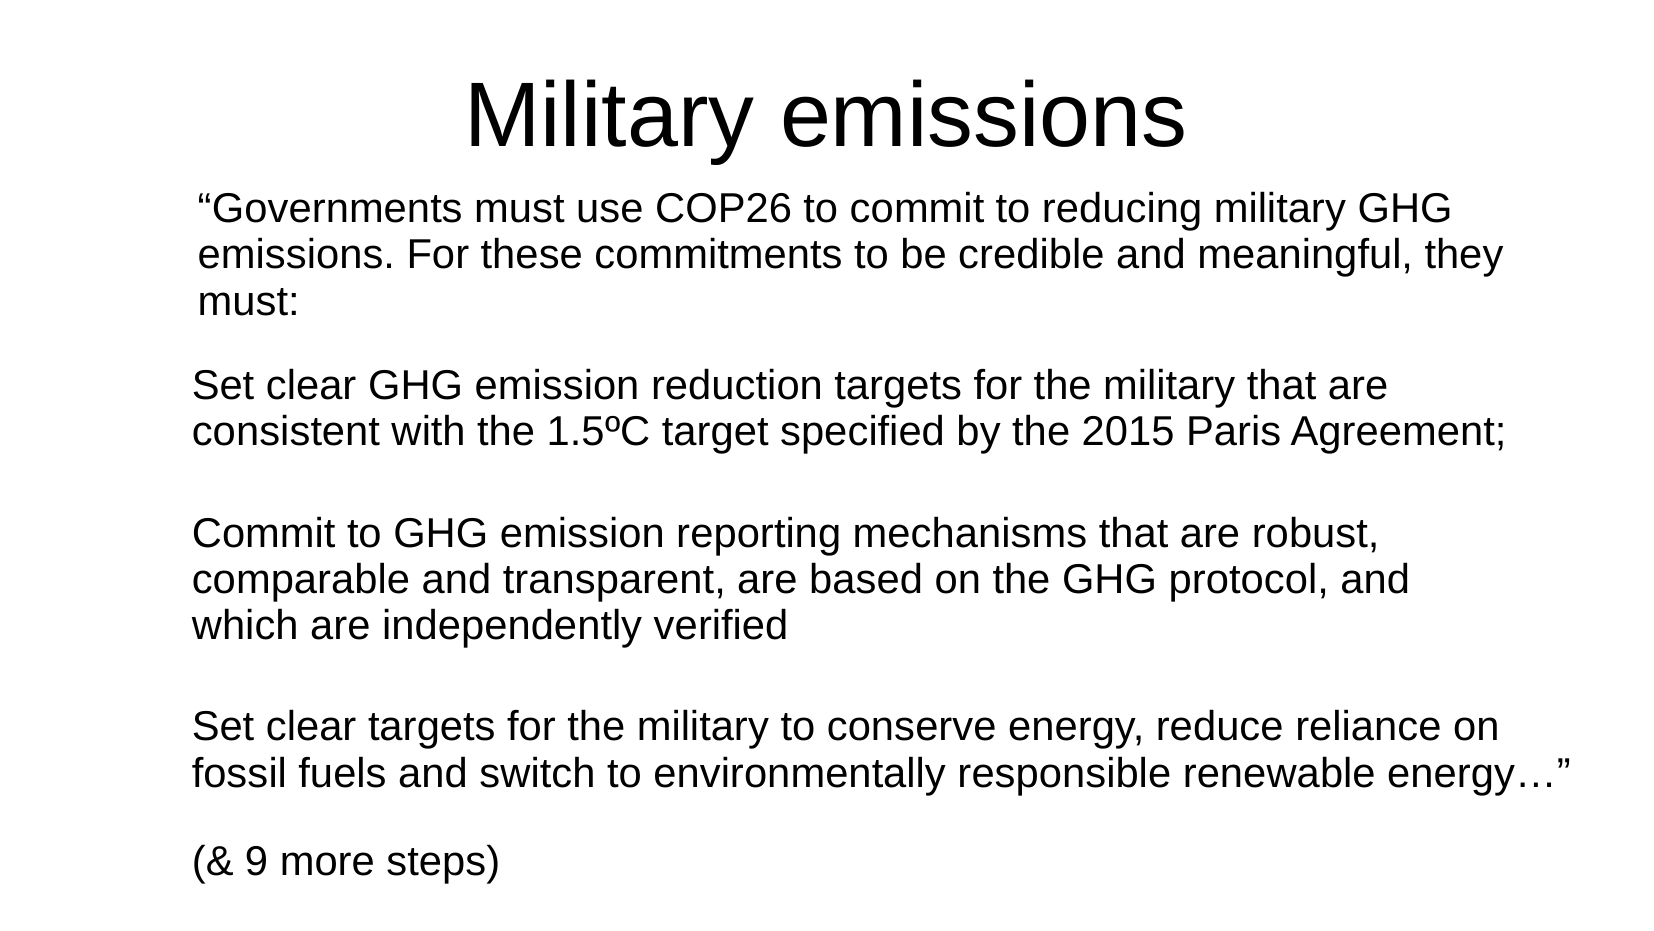

# Military emissions
“Governments must use COP26 to commit to reducing military GHG emissions. For these commitments to be credible and meaningful, they must:
Set clear GHG emission reduction targets for the military that are consistent with the 1.5ºC target specified by the 2015 Paris Agreement;
Commit to GHG emission reporting mechanisms that are robust, comparable and transparent, are based on the GHG protocol, and which are independently verified
Set clear targets for the military to conserve energy, reduce reliance on fossil fuels and switch to environmentally responsible renewable energy…”
(& 9 more steps)